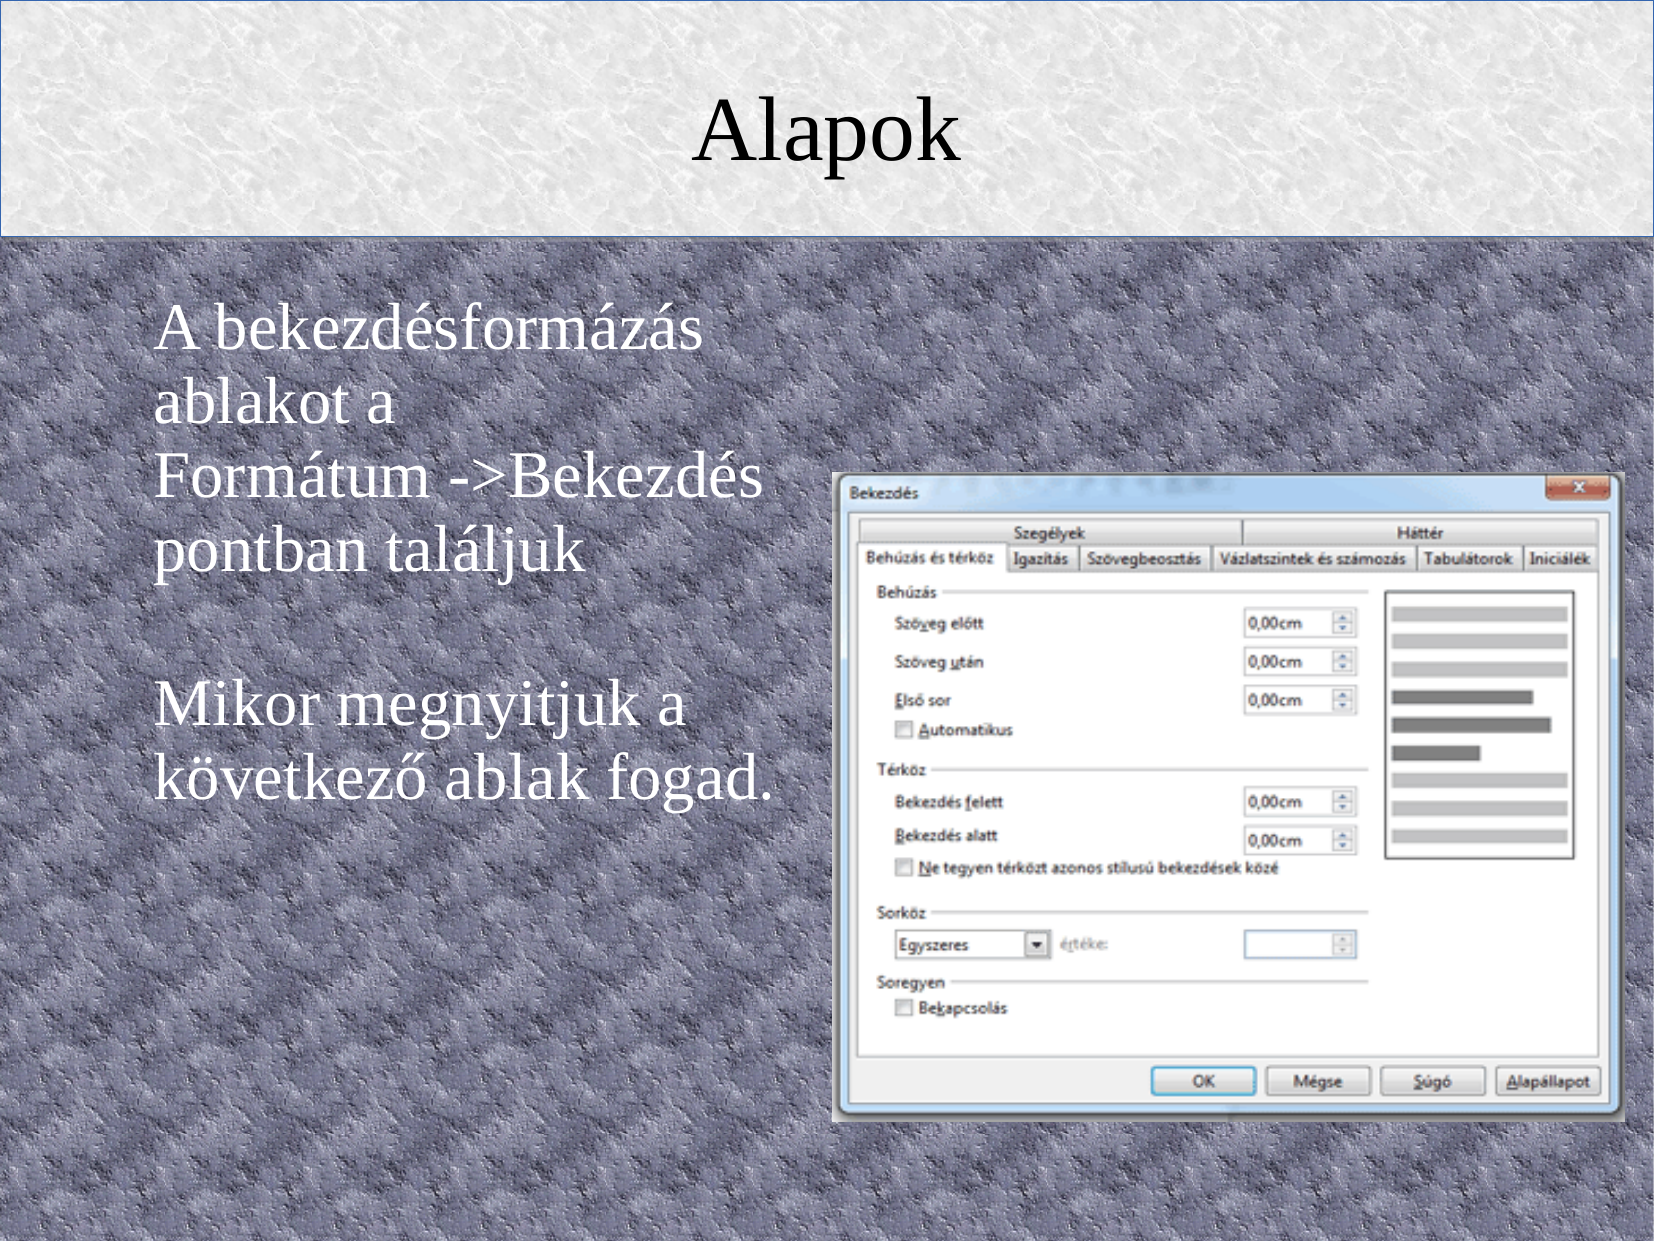

# Alapok
A bekezdésformázás ablakot a
Formátum ->Bekezdés pontban találjuk
Mikor megnyitjuk a következő ablak fogad.